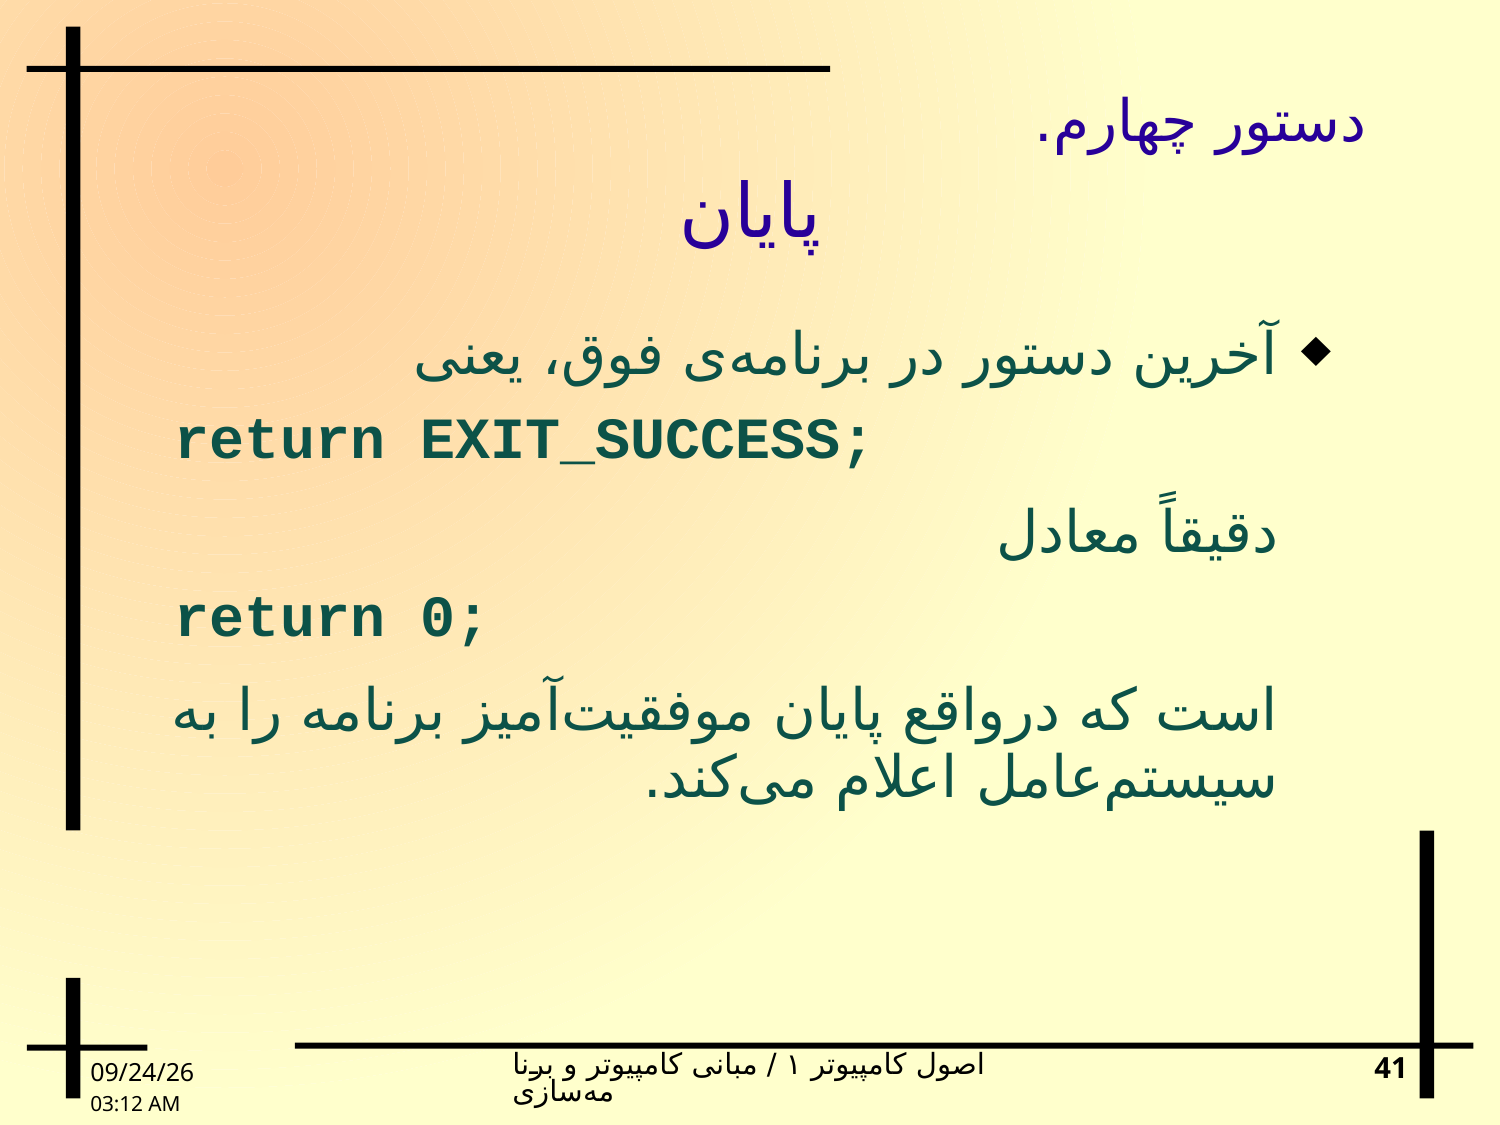

دستور چهارم.
پایان
# آخرین دستور در برنامه‌ی فوق، یعنی
return EXIT_SUCCESS;
دقیقاً معادل
return 0;
است که در‌واقع پایان موفقیت‌آمیز برنامه را به سیستم‌عامل اعلام می‌کند.
اصول کامپیوتر ۱ / مبانی کامپیوتر و برنامه‌سازی
41